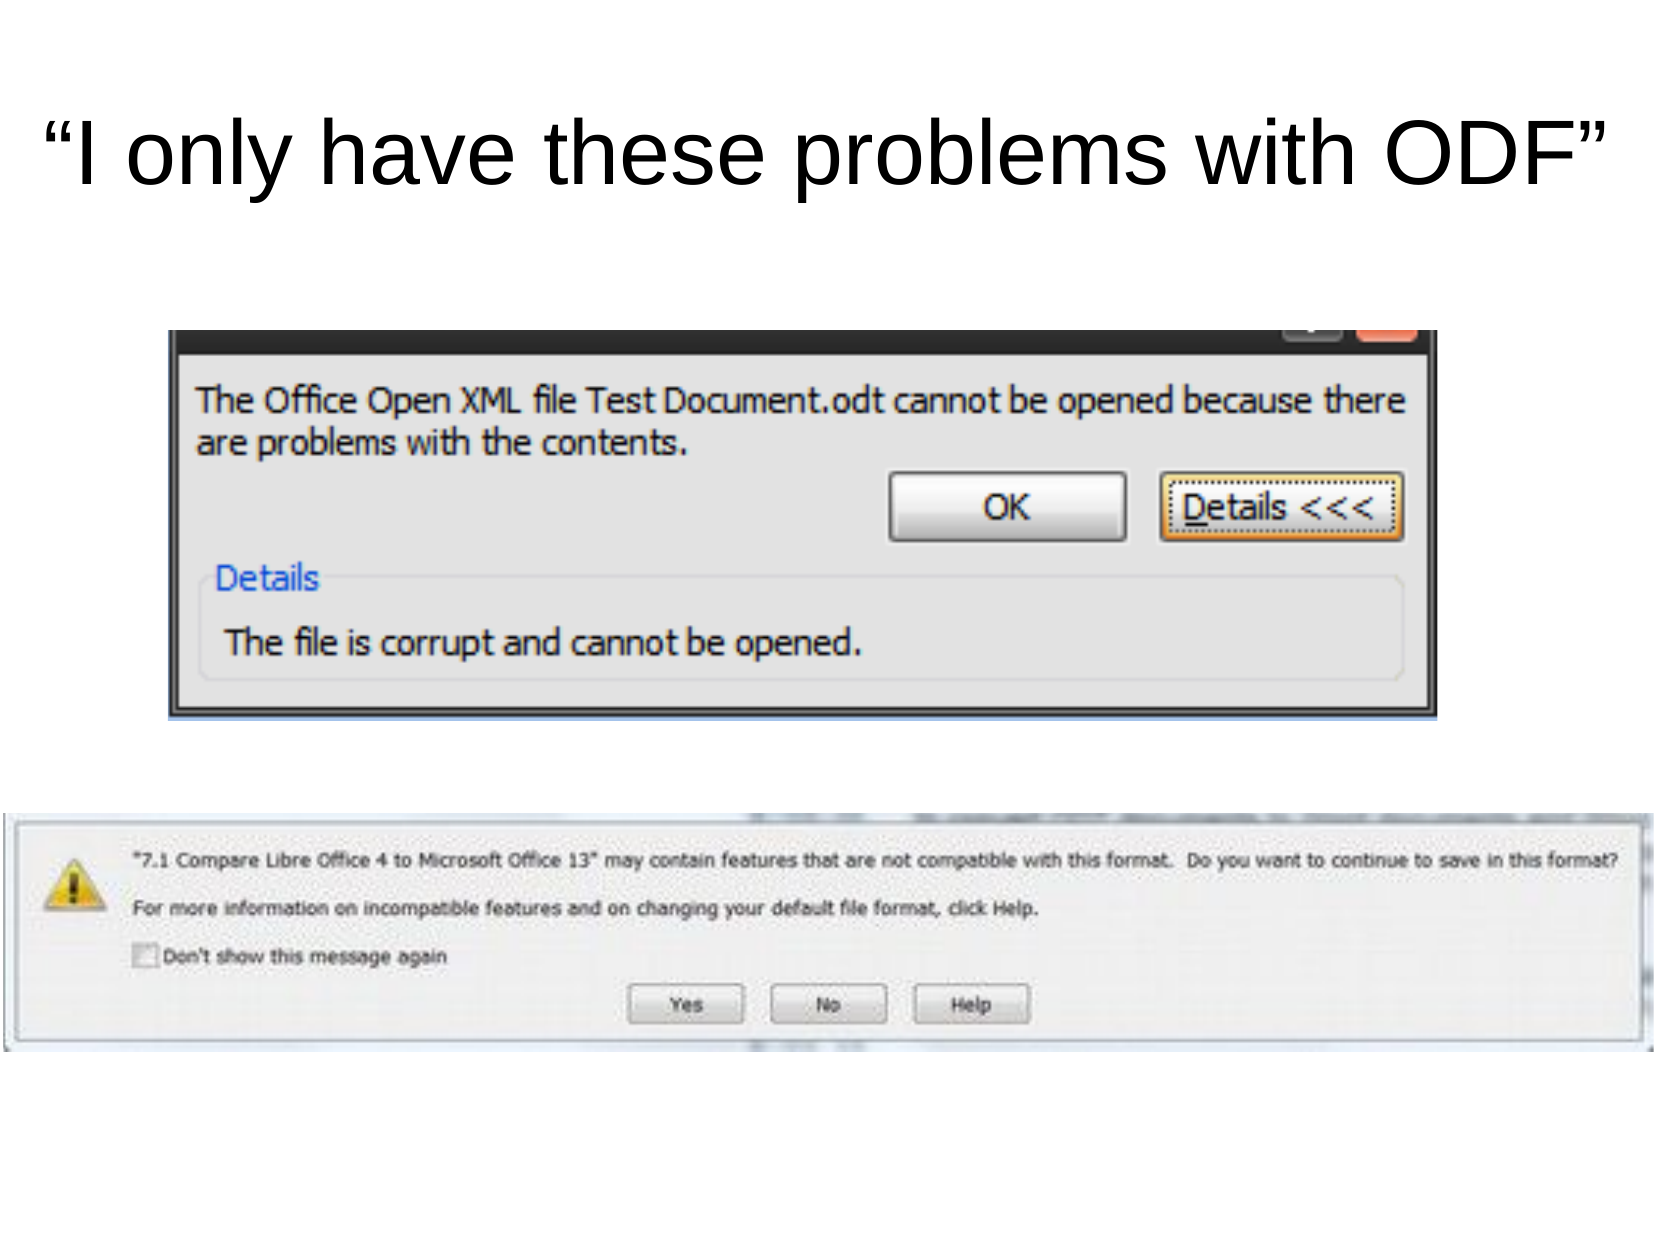

# “I only have these problems with ODF”